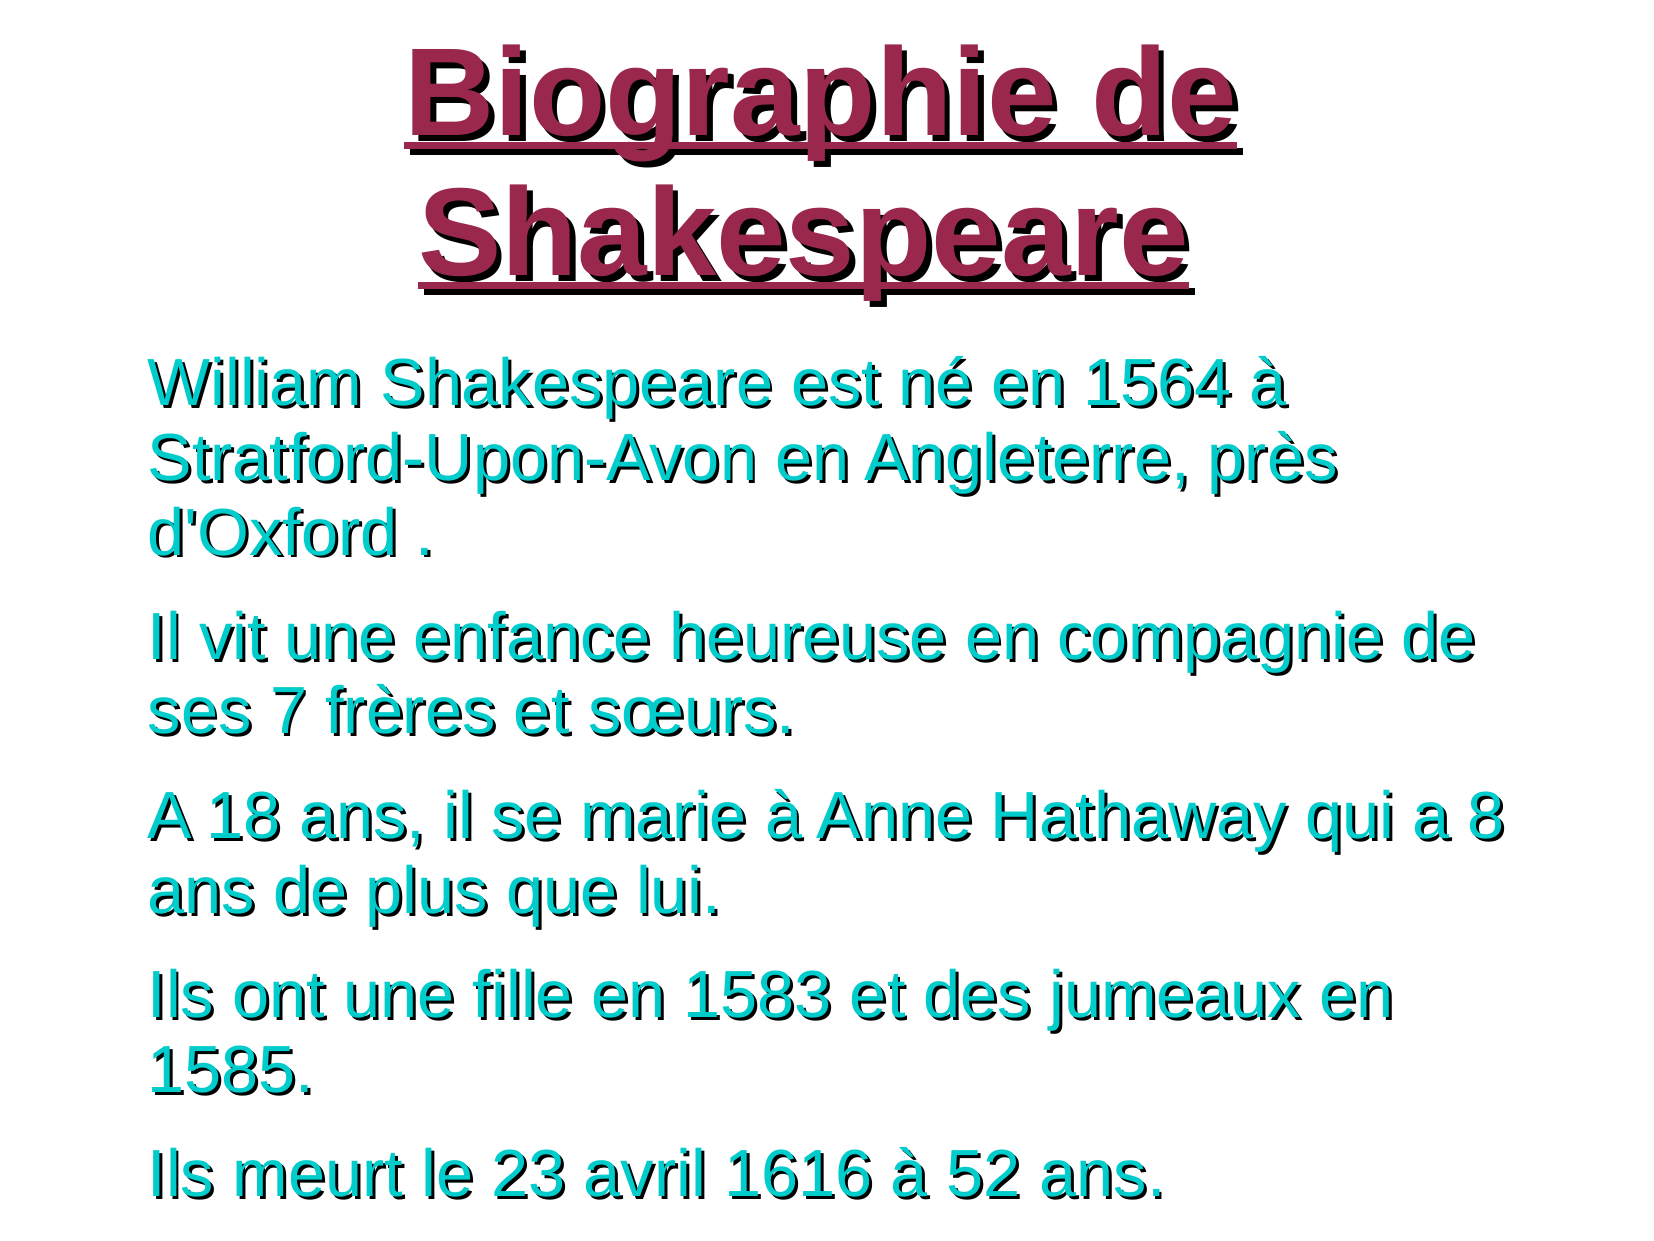

# Biographie de Shakespeare
William Shakespeare est né en 1564 à Stratford-Upon-Avon en Angleterre, près d'Oxford .
Il vit une enfance heureuse en compagnie de ses 7 frères et sœurs.
A 18 ans, il se marie à Anne Hathaway qui a 8 ans de plus que lui.
Ils ont une fille en 1583 et des jumeaux en 1585.
Ils meurt le 23 avril 1616 à 52 ans.